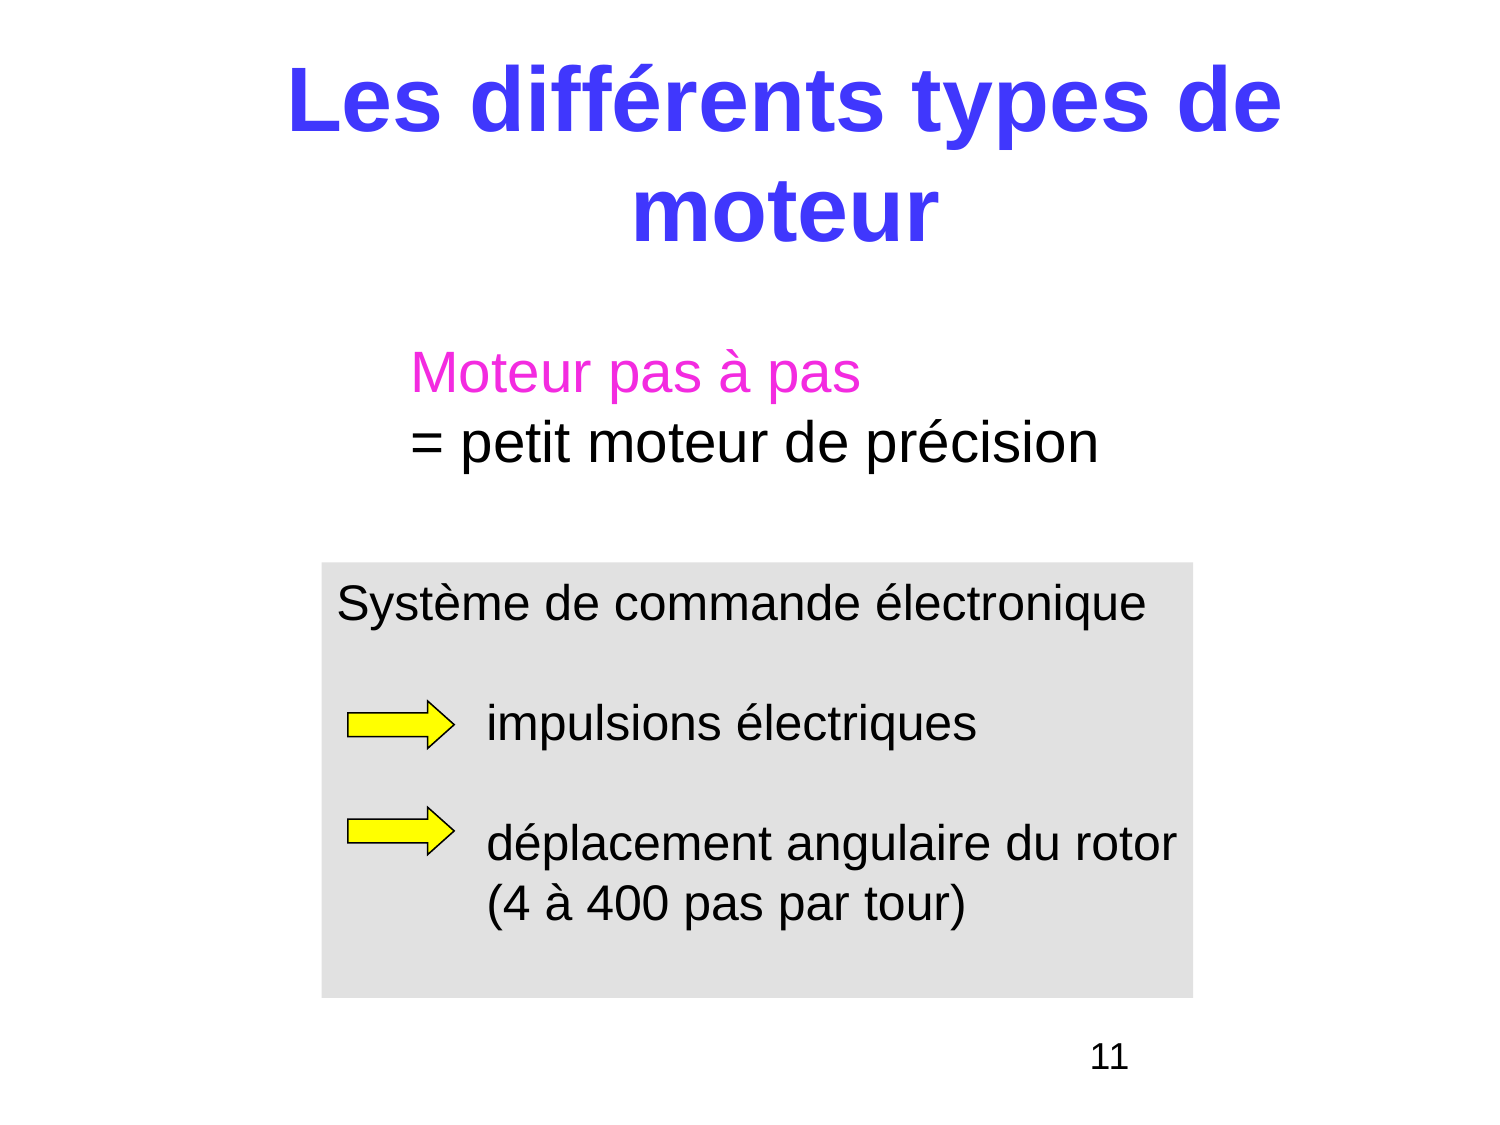

Les différents types de moteur
Moteur pas à pas
= petit moteur de précision
Système de commande électronique
	impulsions électriques
	déplacement angulaire du rotor
	(4 à 400 pas par tour)
11